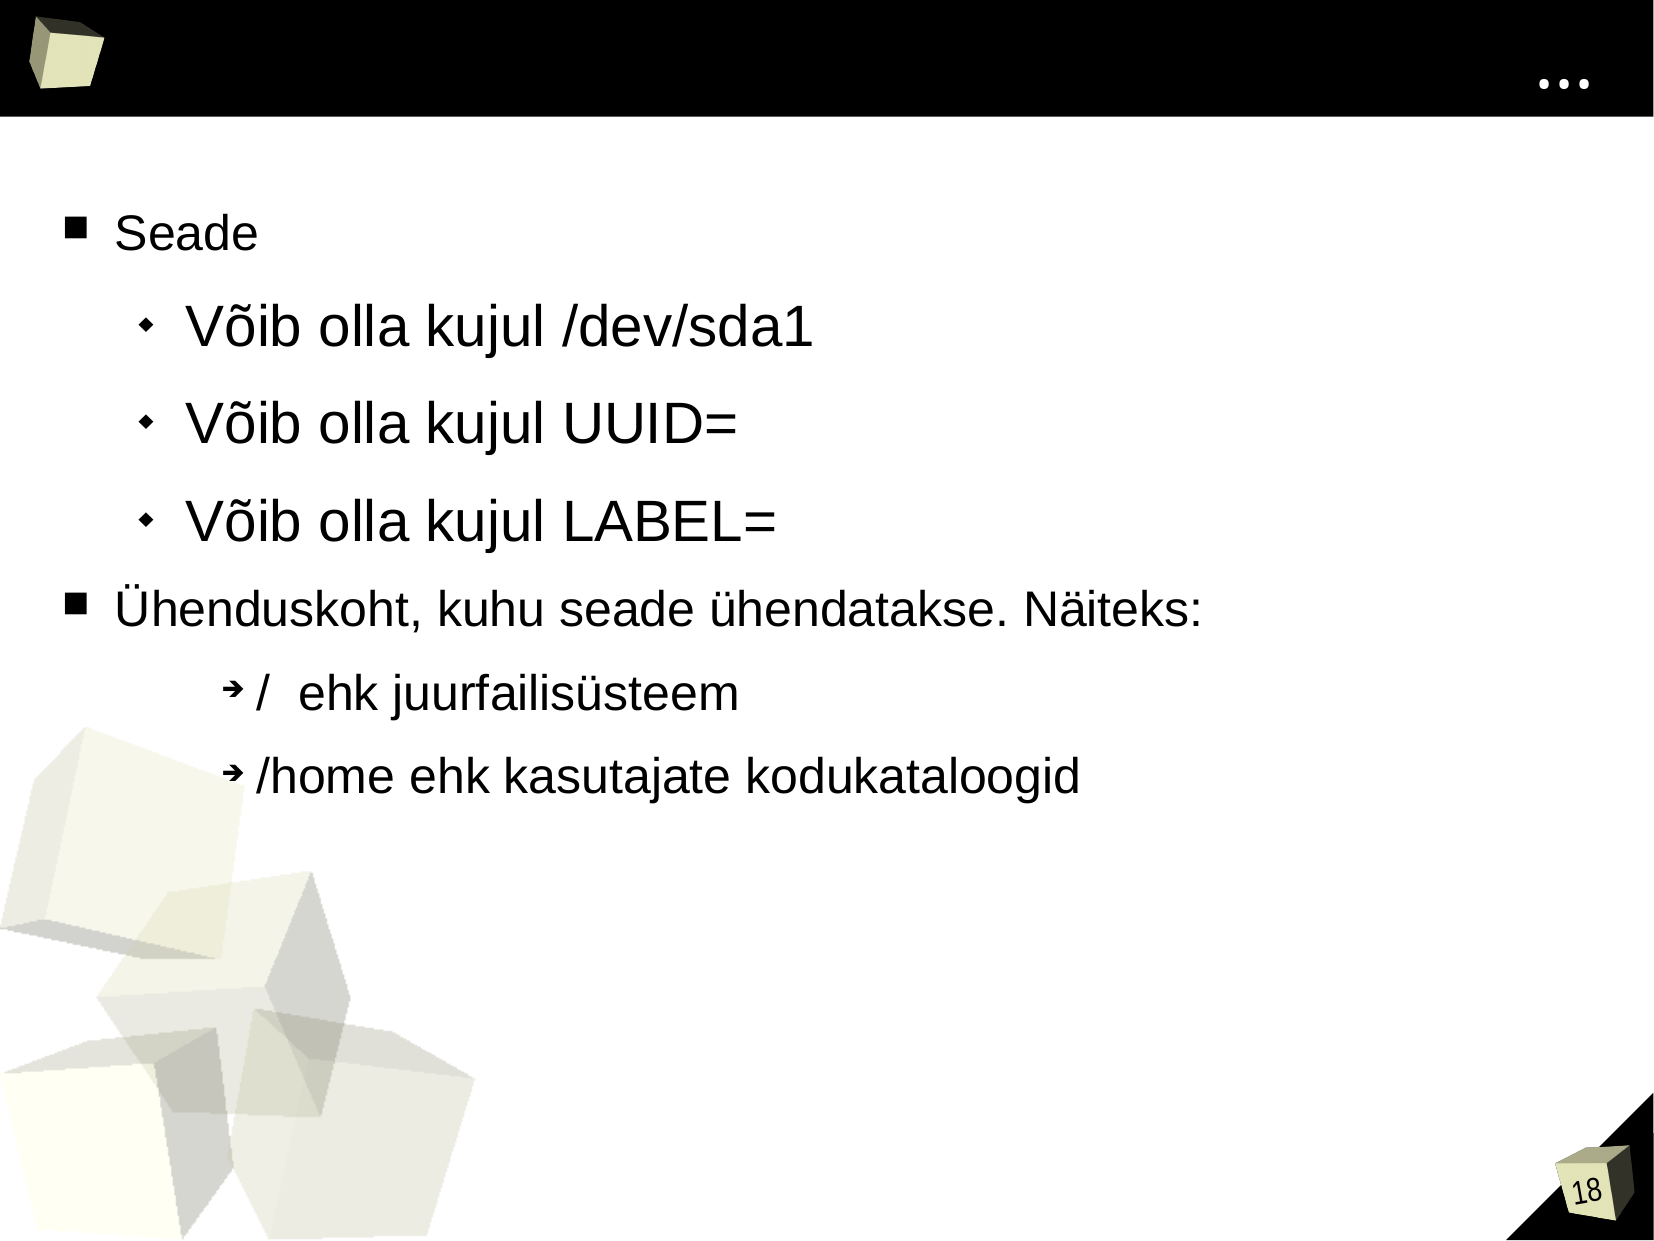

# ...
Seade
Võib olla kujul /dev/sda1
Võib olla kujul UUID=
Võib olla kujul LABEL=
Ühenduskoht, kuhu seade ühendatakse. Näiteks:
/ ehk juurfailisüsteem
/home ehk kasutajate kodukataloogid